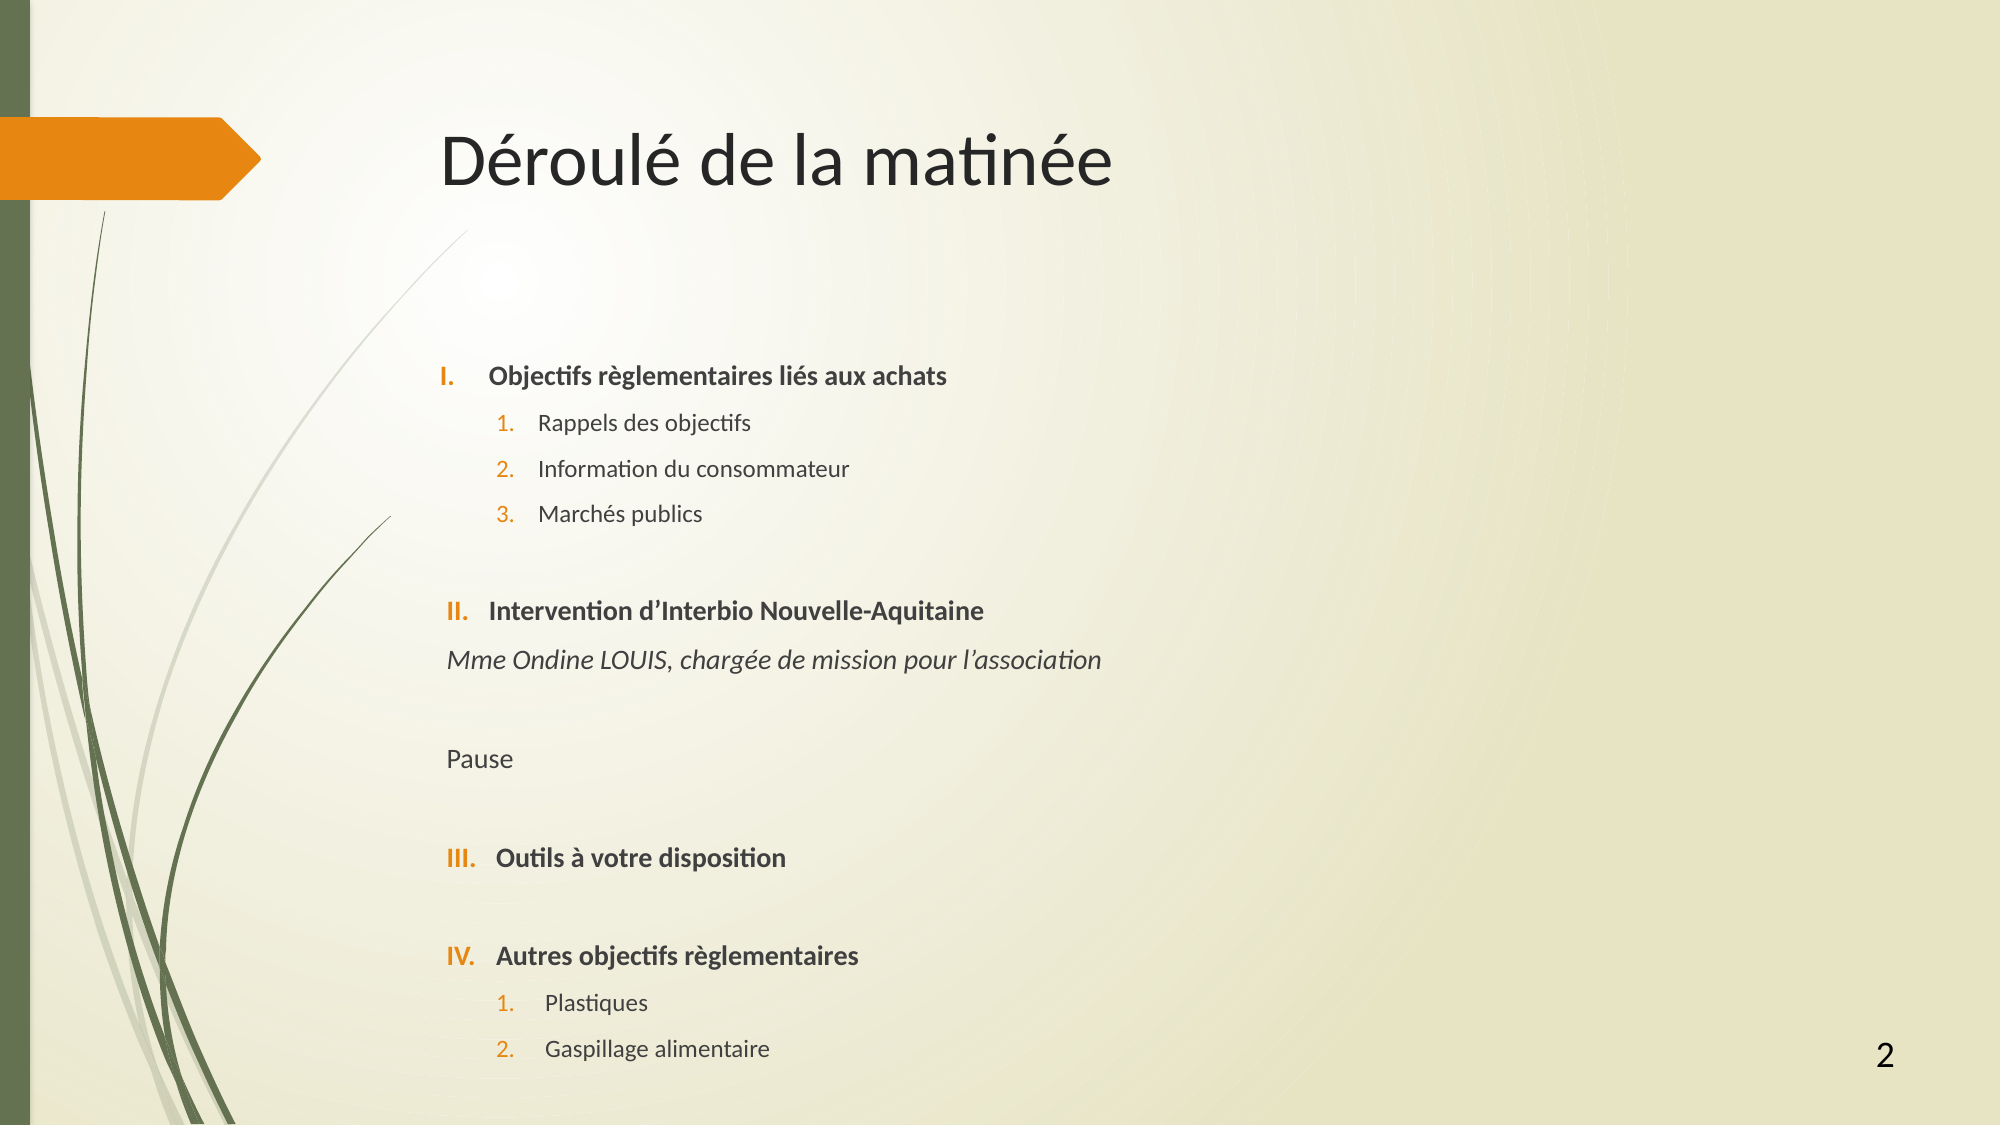

# Déroulé de la matinée
Objectifs règlementaires liés aux achats
Rappels des objectifs
Information du consommateur
Marchés publics
Intervention d’Interbio Nouvelle-Aquitaine
	Mme Ondine LOUIS, chargée de mission pour l’association
Pause
Outils à votre disposition
Autres objectifs règlementaires
Plastiques
Gaspillage alimentaire